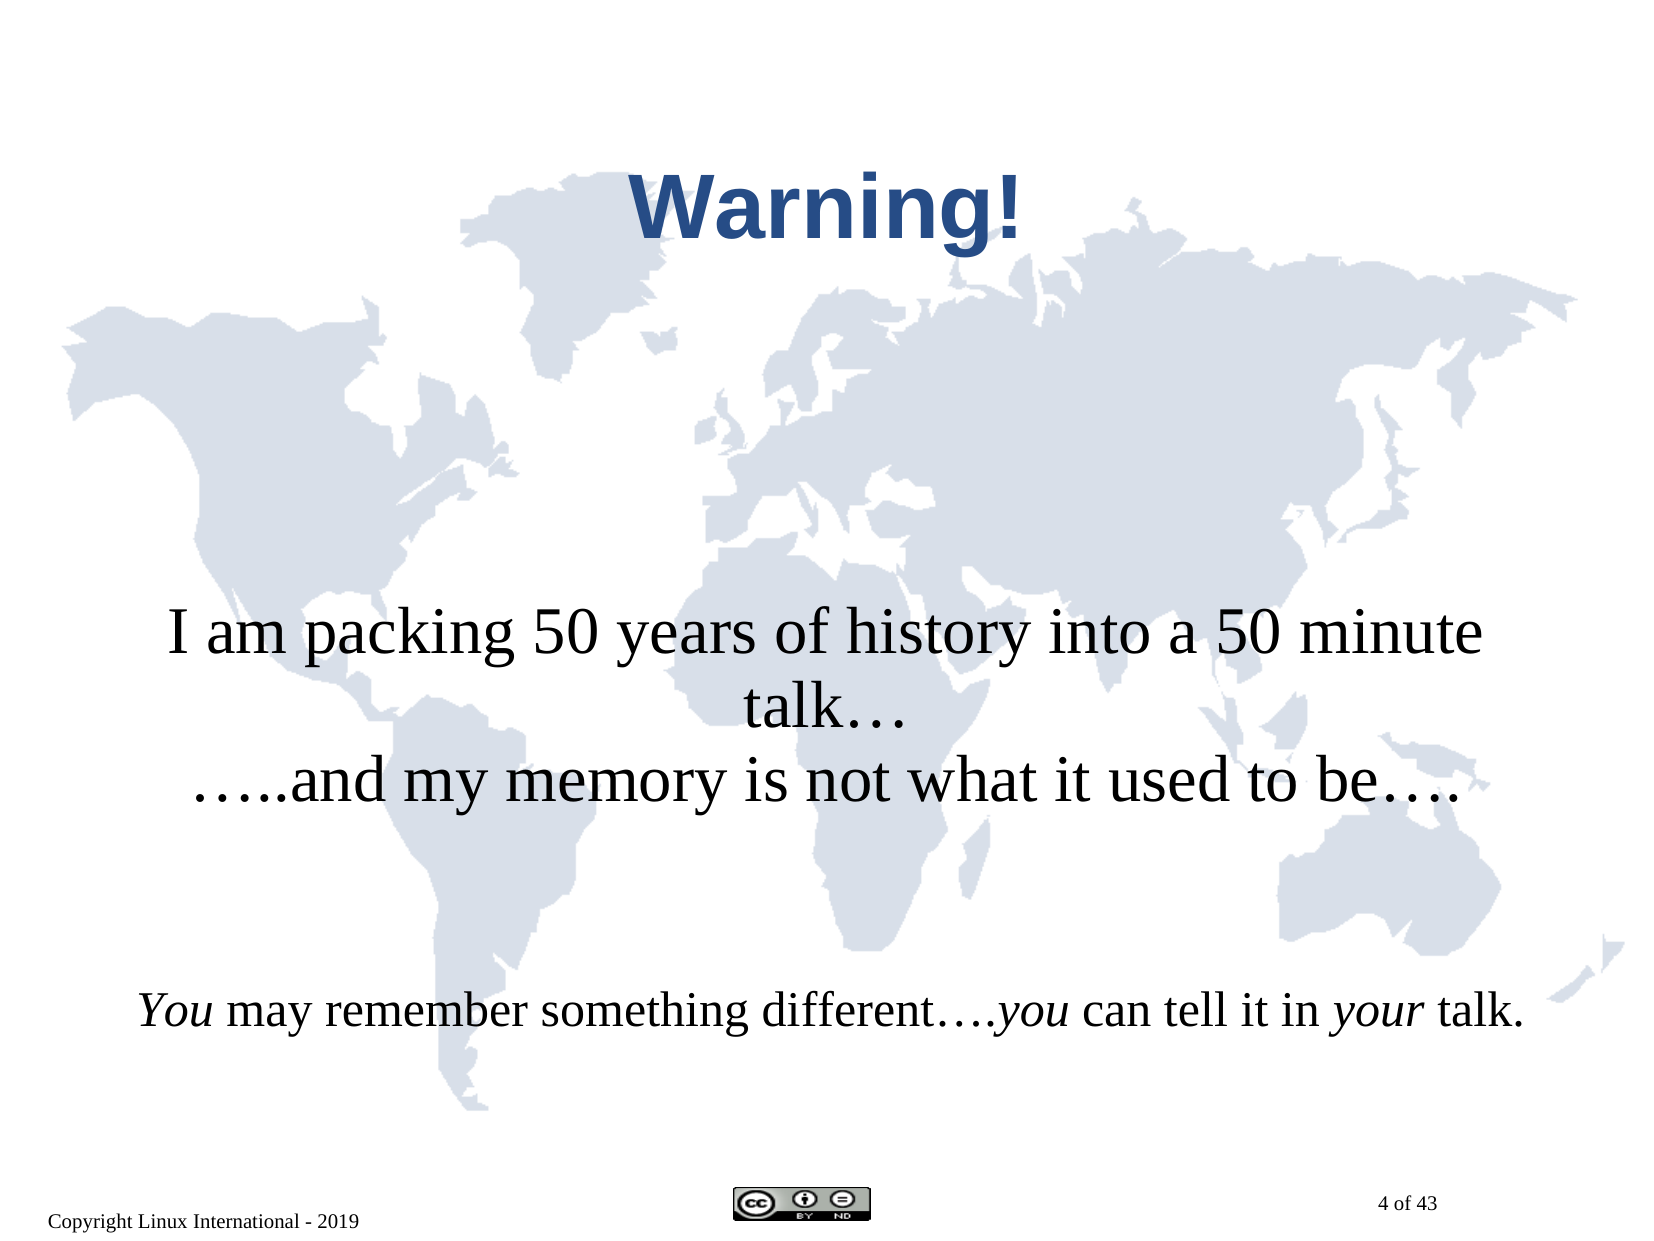

# Warning!
I am packing 50 years of history into a 50 minute talk…
…..and my memory is not what it used to be….
You may remember something different….you can tell it in your talk.